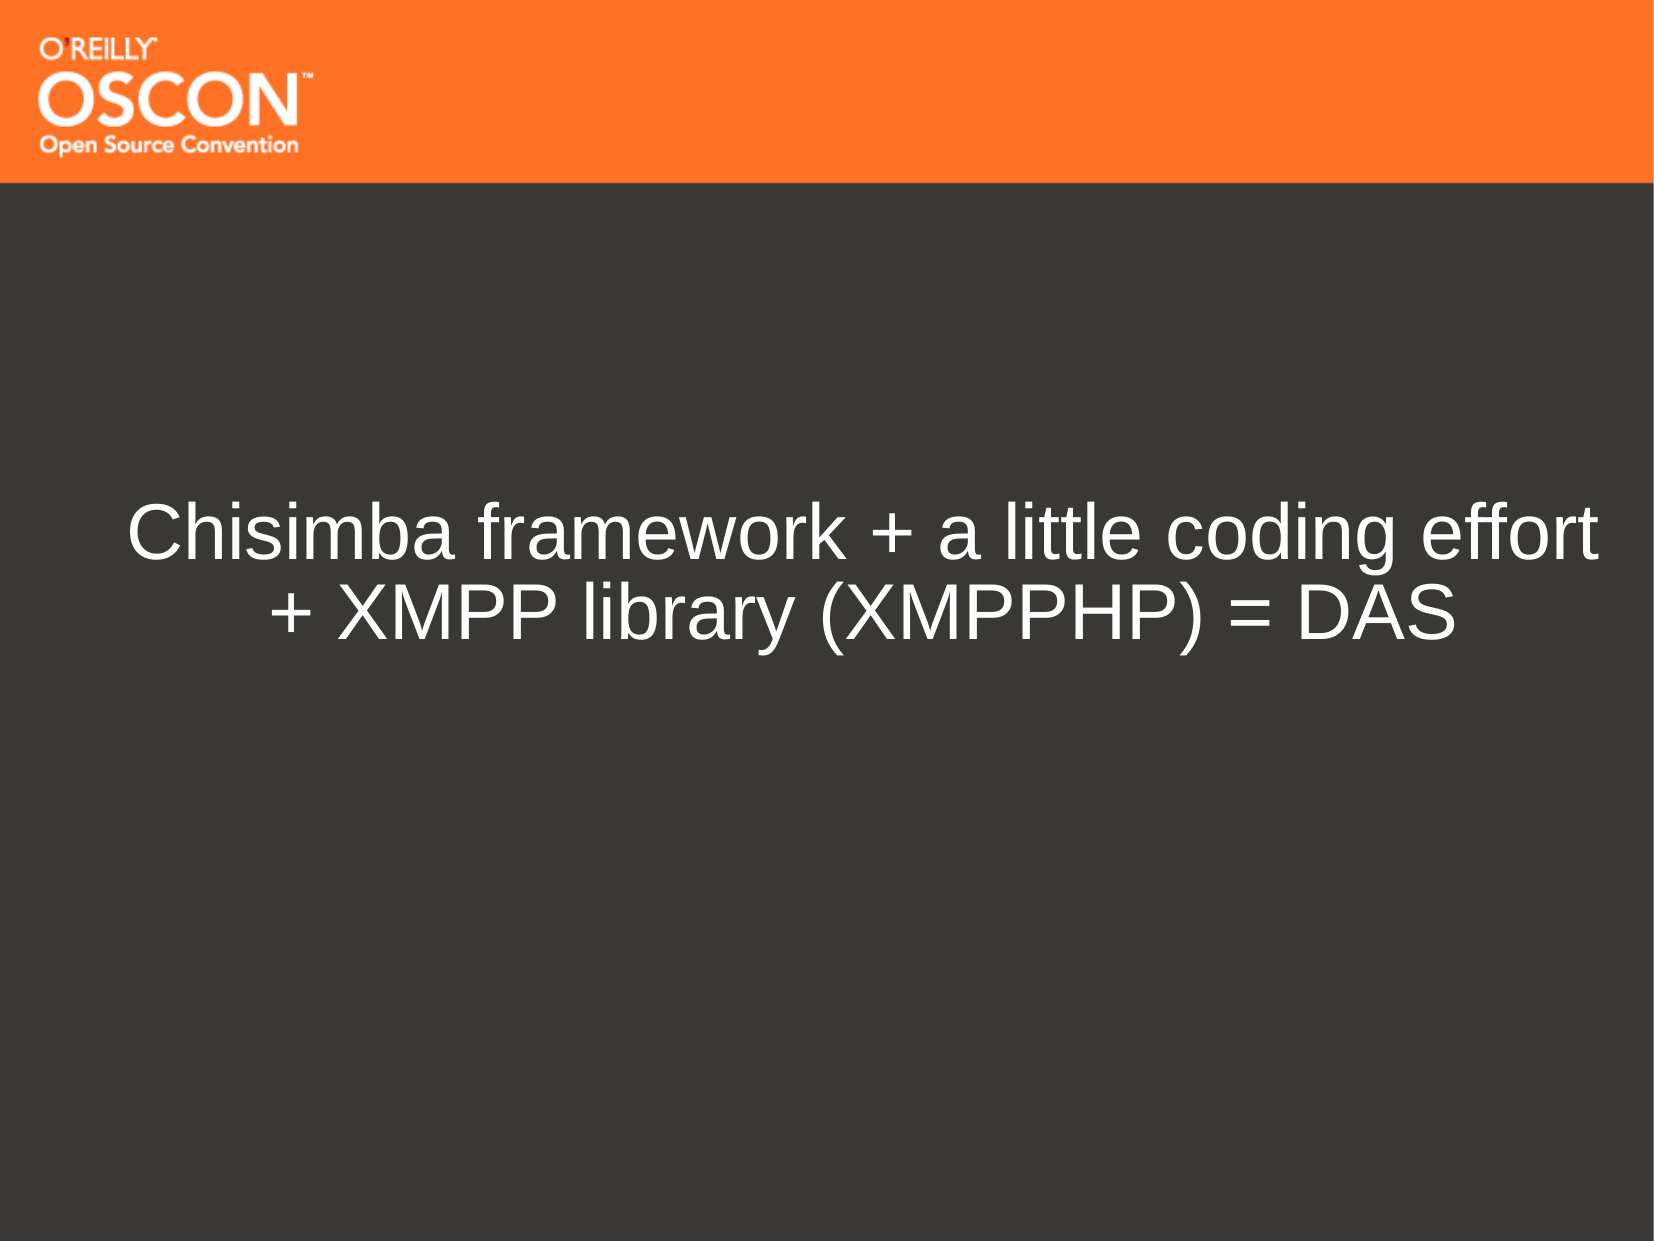

#
Chisimba framework + a little coding effort + XMPP library (XMPPHP) = DAS